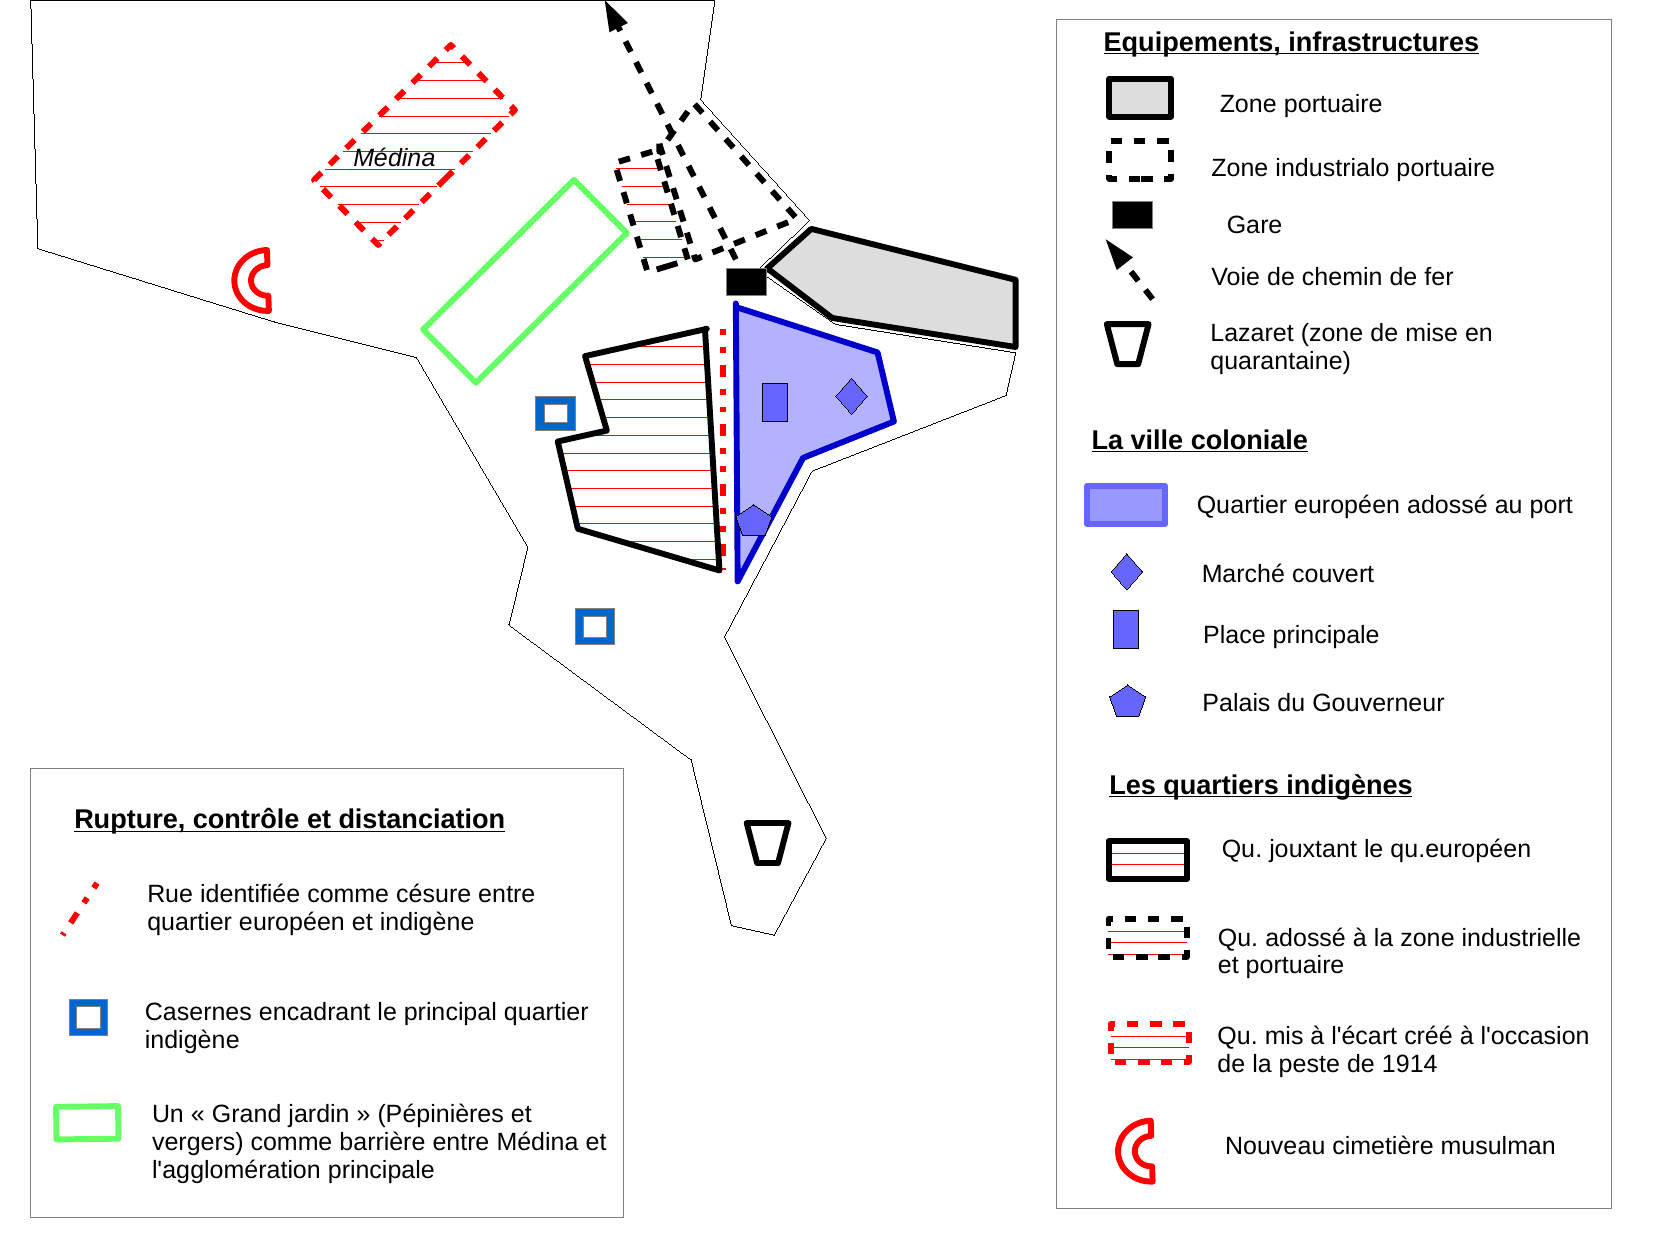

Equipements, infrastructures
Zone portuaire
Médina
Zone industrialo portuaire
Gare
Voie de chemin de fer
Lazaret (zone de mise en quarantaine)
La ville coloniale
Quartier européen adossé au port
Marché couvert
Place principale
Palais du Gouverneur
Les quartiers indigènes
Rupture, contrôle et distanciation
Qu. jouxtant le qu.européen
Rue identifiée comme césure entre quartier européen et indigène
Qu. adossé à la zone industrielle et portuaire
Casernes encadrant le principal quartier indigène
Qu. mis à l'écart créé à l'occasion de la peste de 1914
Un « Grand jardin » (Pépinières et vergers) comme barrière entre Médina et l'agglomération principale
Nouveau cimetière musulman